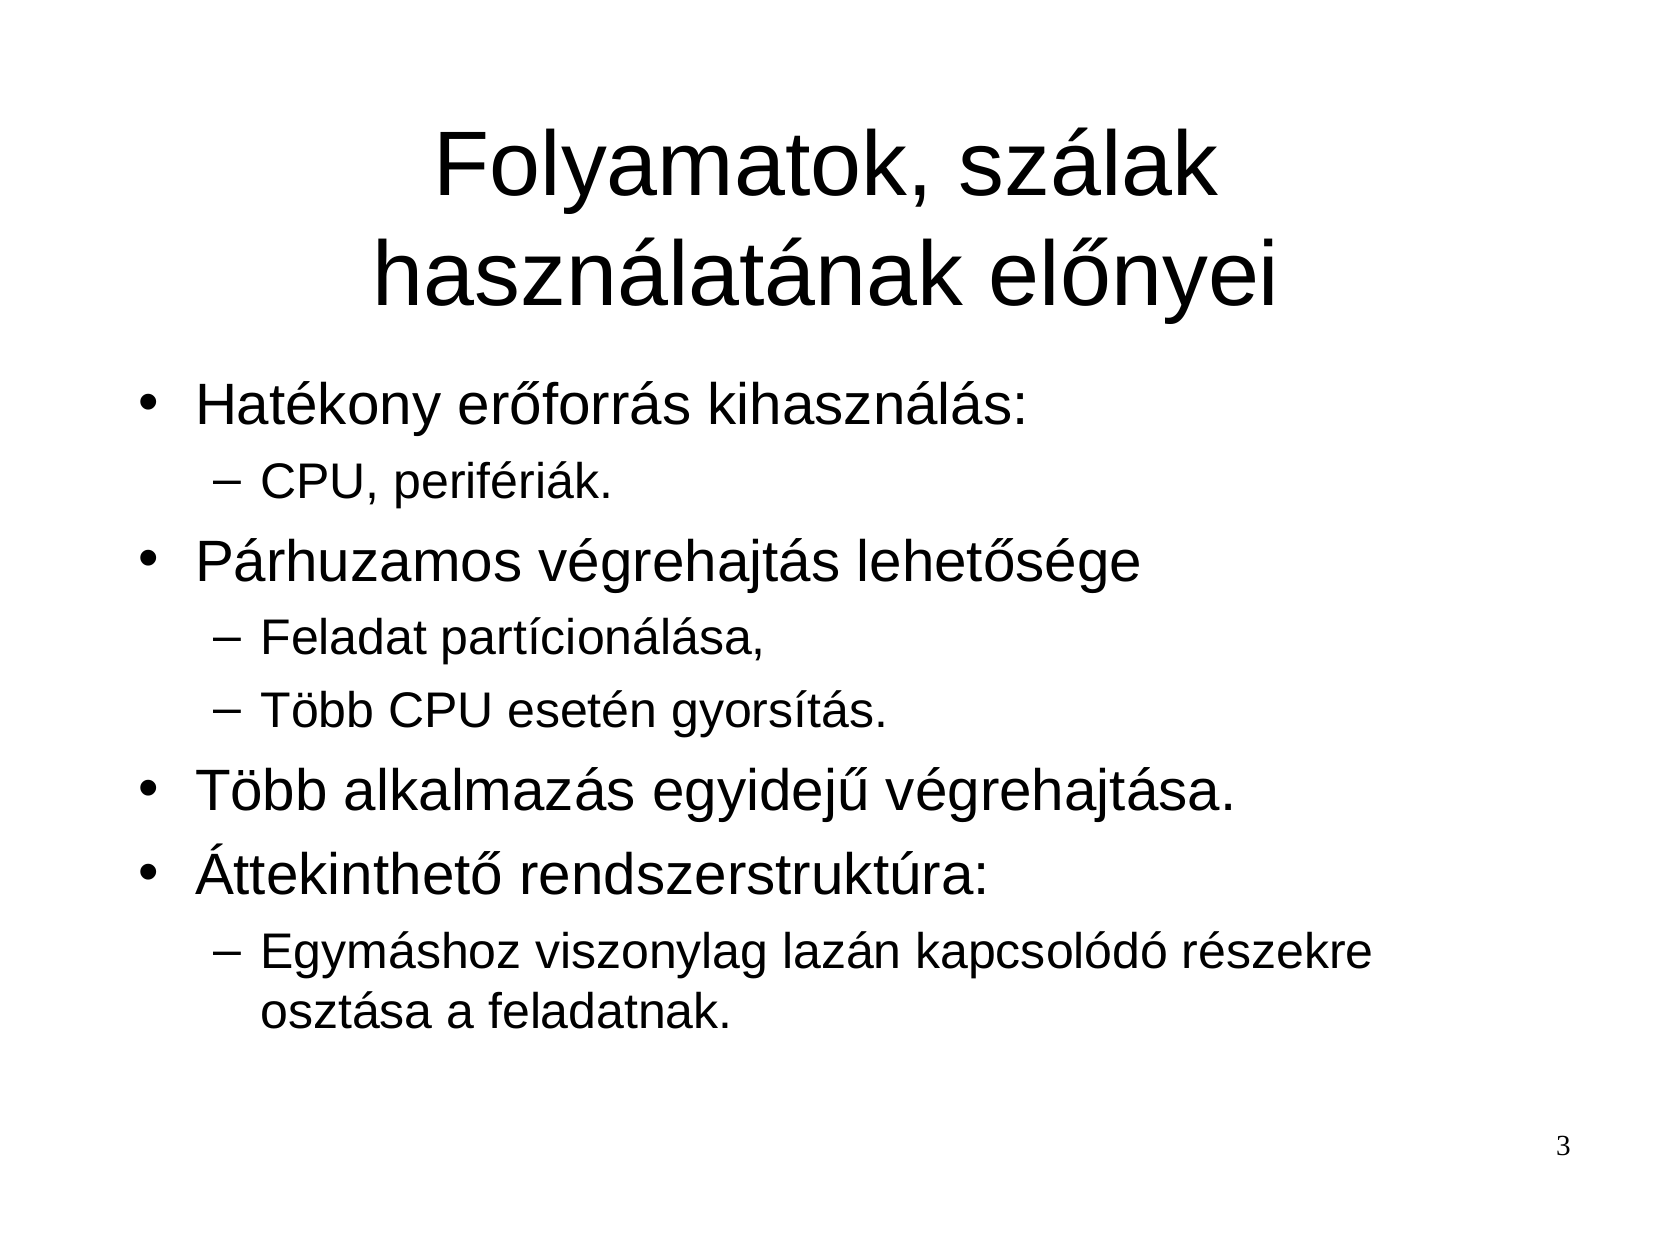

# Folyamatok, szálak használatának előnyei
Hatékony erőforrás kihasználás:
CPU, perifériák.
Párhuzamos végrehajtás lehetősége
Feladat partícionálása,
Több CPU esetén gyorsítás.
Több alkalmazás egyidejű végrehajtása.
Áttekinthető rendszerstruktúra:
Egymáshoz viszonylag lazán kapcsolódó részekre osztása a feladatnak.
3